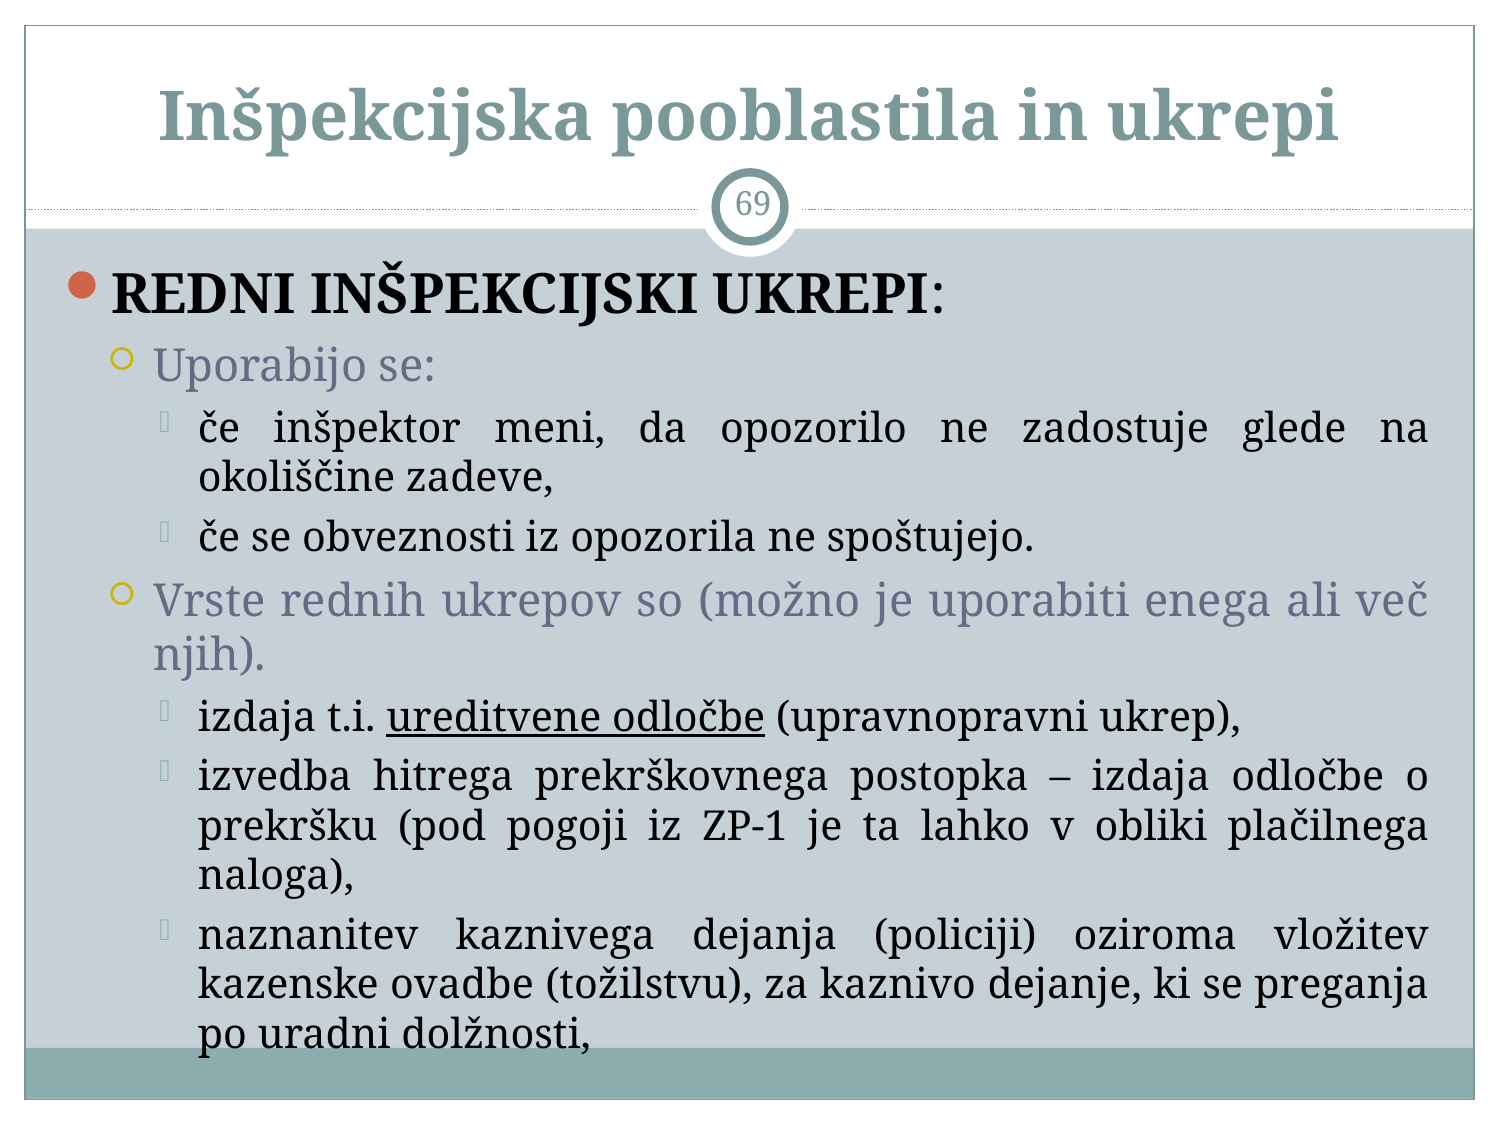

# Inšpekcijska pooblastila in ukrepi
REDNI INŠPEKCIJSKI UKREPI:
Uporabijo se:
če inšpektor meni, da opozorilo ne zadostuje glede na okoliščine zadeve,
če se obveznosti iz opozorila ne spoštujejo.
Vrste rednih ukrepov so (možno je uporabiti enega ali več njih).
izdaja t.i. ureditvene odločbe (upravnopravni ukrep),
izvedba hitrega prekrškovnega postopka – izdaja odločbe o prekršku (pod pogoji iz ZP-1 je ta lahko v obliki plačilnega naloga),
naznanitev kaznivega dejanja (policiji) oziroma vložitev kazenske ovadbe (tožilstvu), za kaznivo dejanje, ki se preganja po uradni dolžnosti,